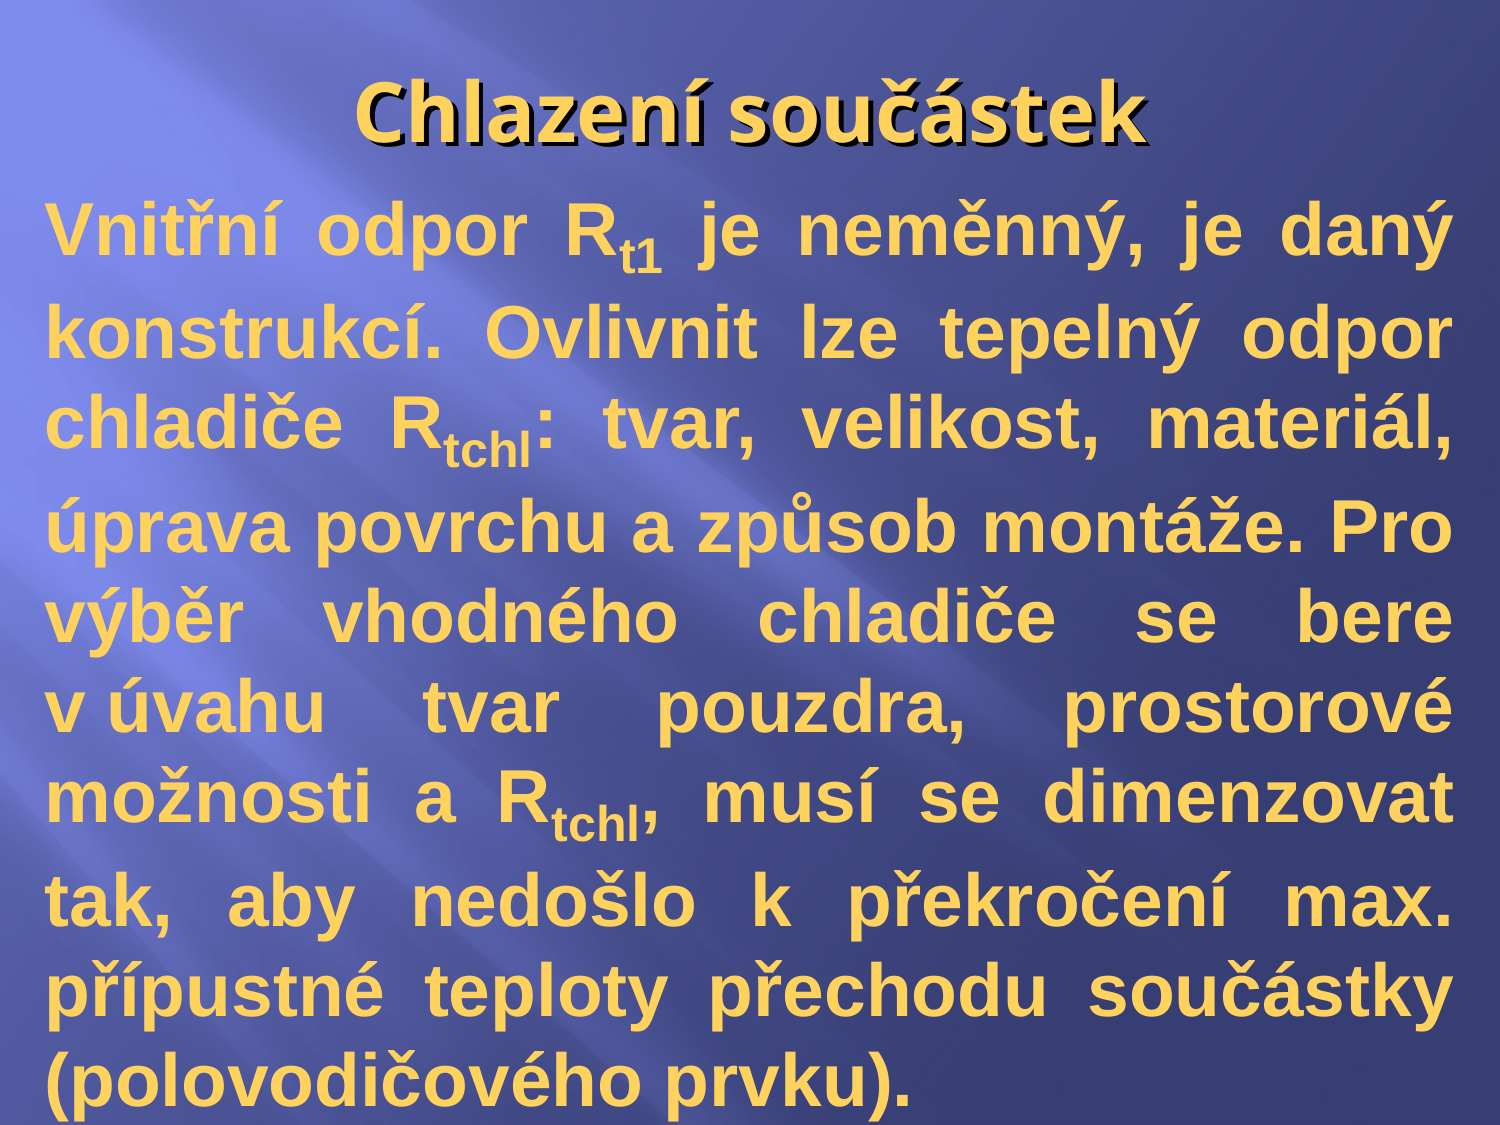

# Chlazení součástek
Vnitřní odpor Rt1 je neměnný, je daný konstrukcí. Ovlivnit lze tepelný odpor chladiče Rtchl: tvar, velikost, materiál, úprava povrchu a způsob montáže. Pro výběr vhodného chladiče se bere v úvahu tvar pouzdra, prostorové možnosti a Rtchl, musí se dimenzovat tak, aby nedošlo k překročení max. přípustné teploty přechodu součástky (polovodičového prvku).